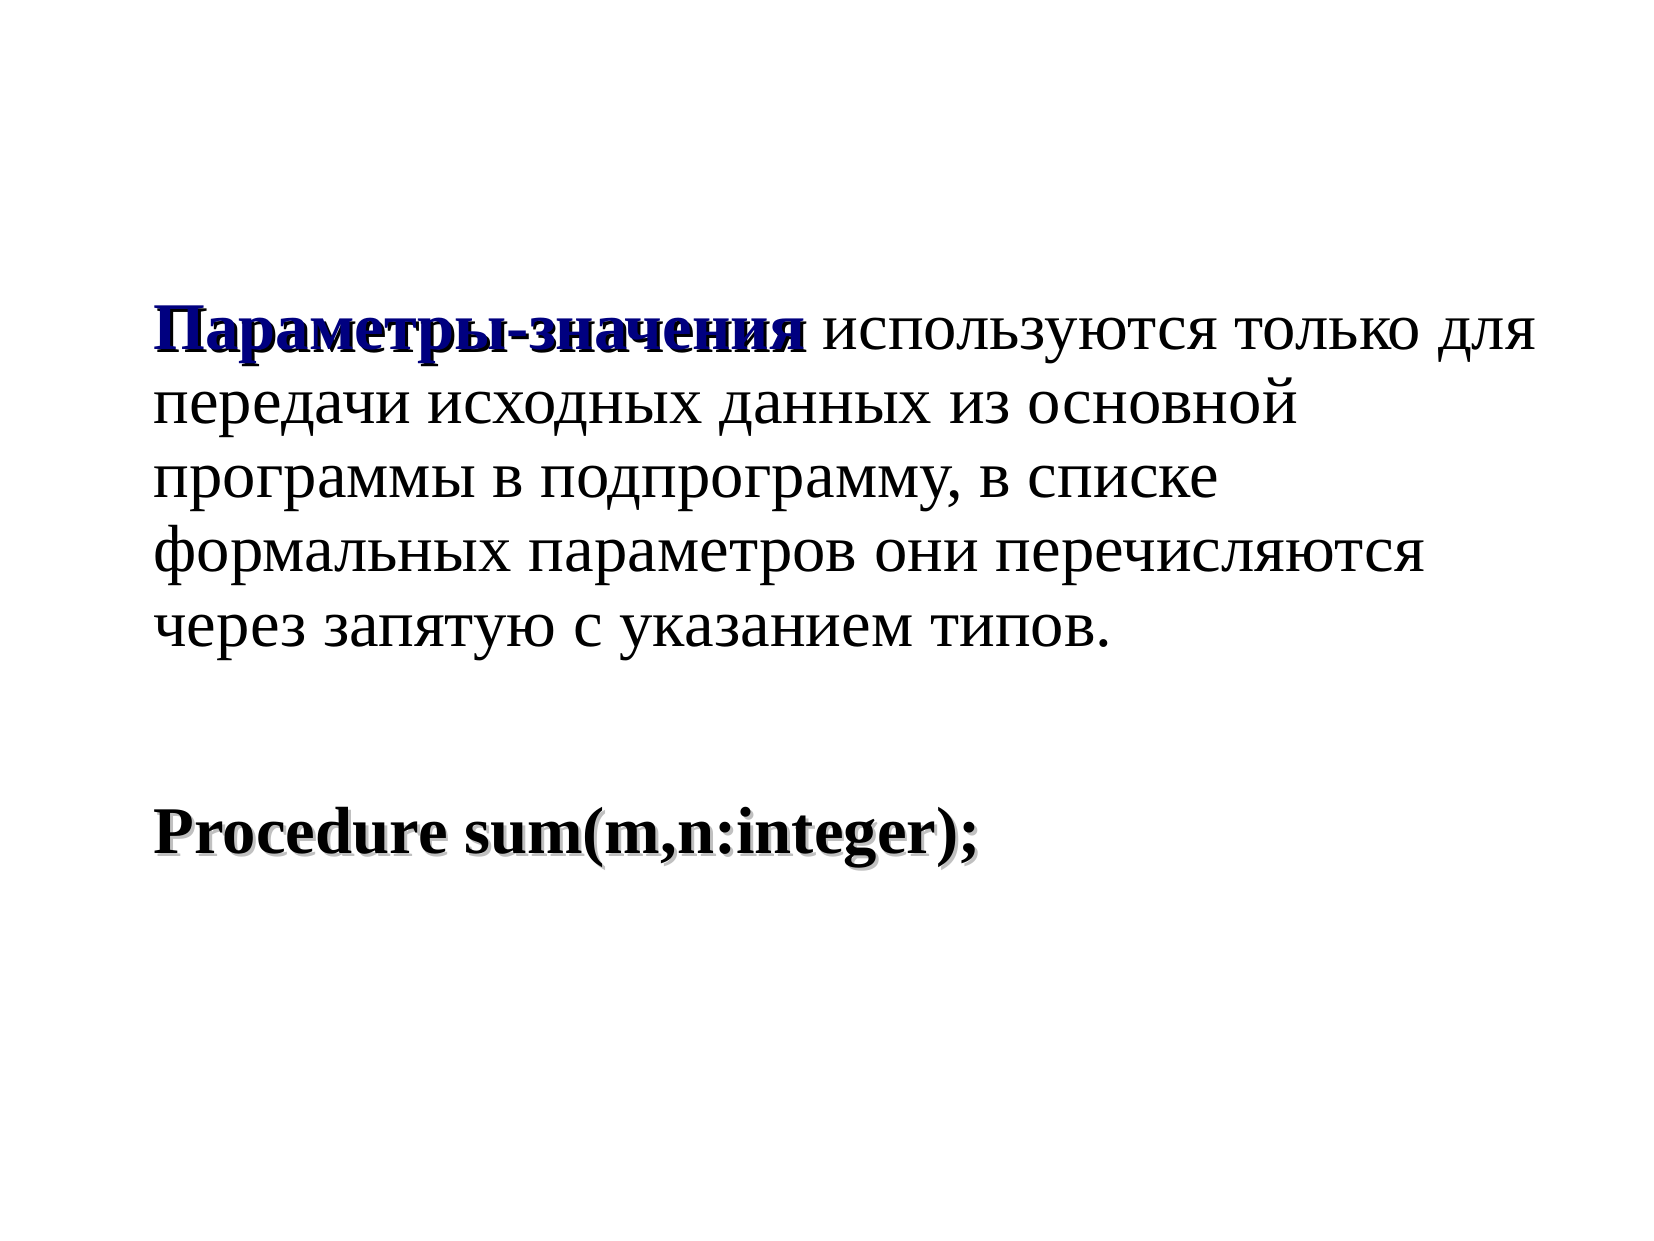

#
Параметры-значения используются только для передачи исходных данных из основной программы в подпрограмму, в списке формальных параметров они перечисляются через запятую с указанием типов.
Procedure sum(m,n:integer);